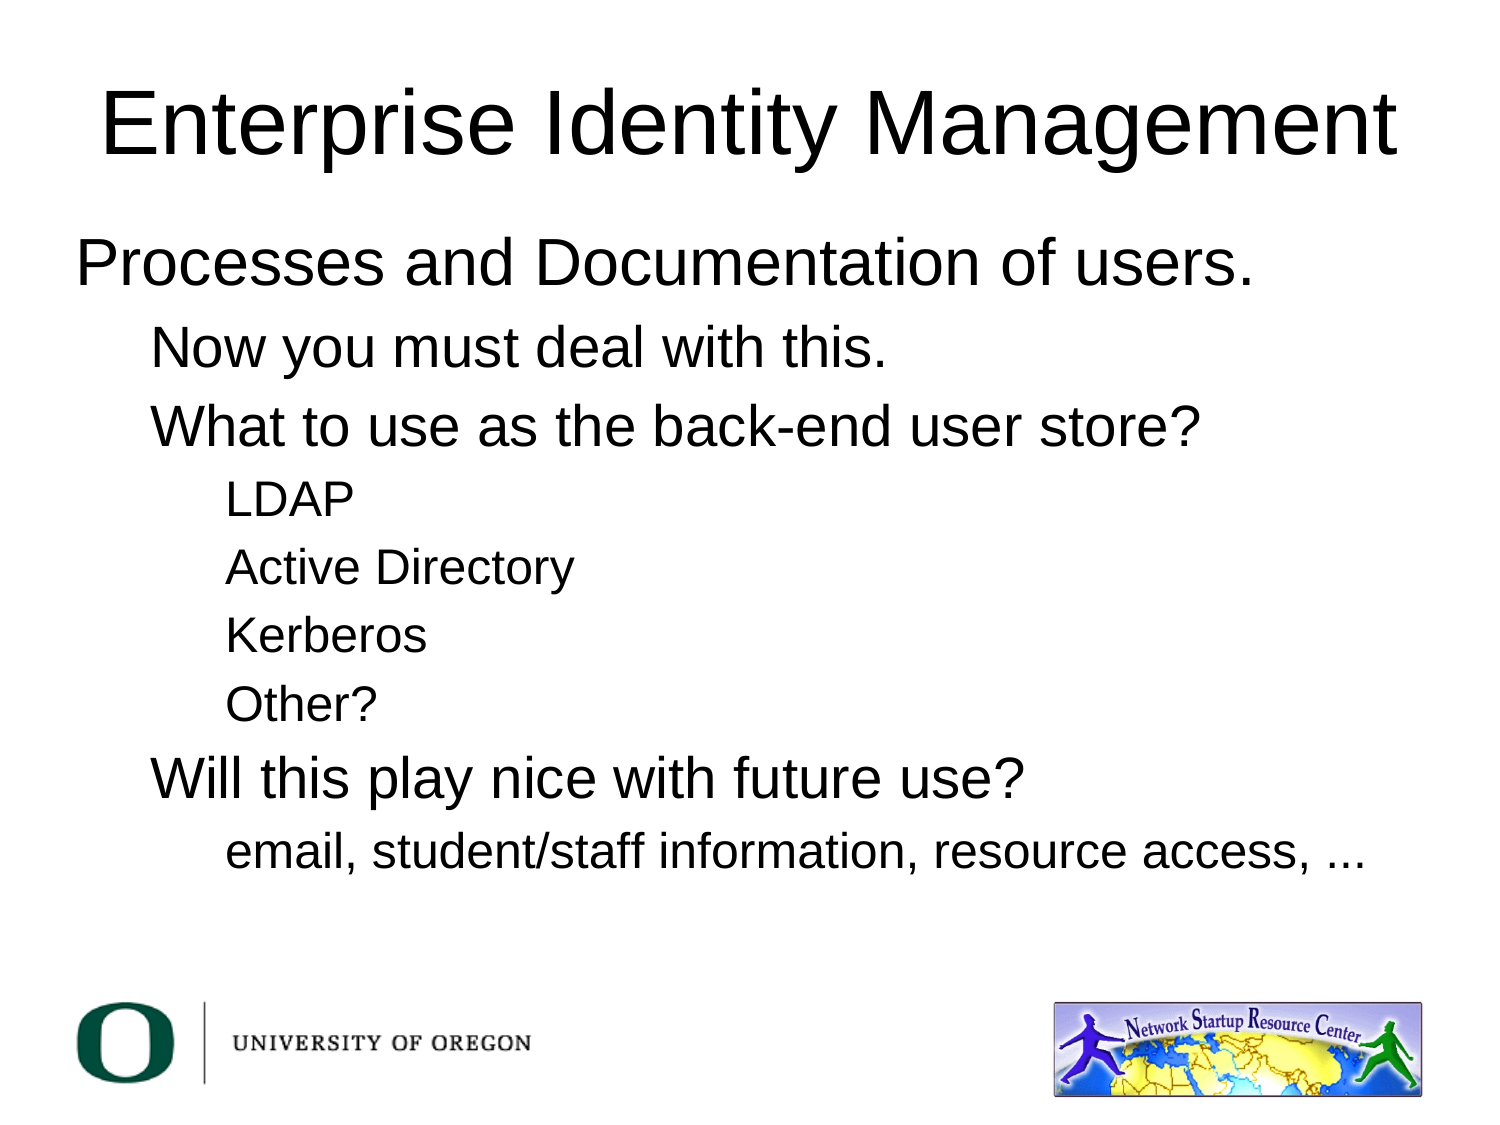

# Enterprise Identity Management
Processes and Documentation of users.
Now you must deal with this.
What to use as the back-end user store?
LDAP
Active Directory
Kerberos
Other?
Will this play nice with future use?
email, student/staff information, resource access, ...